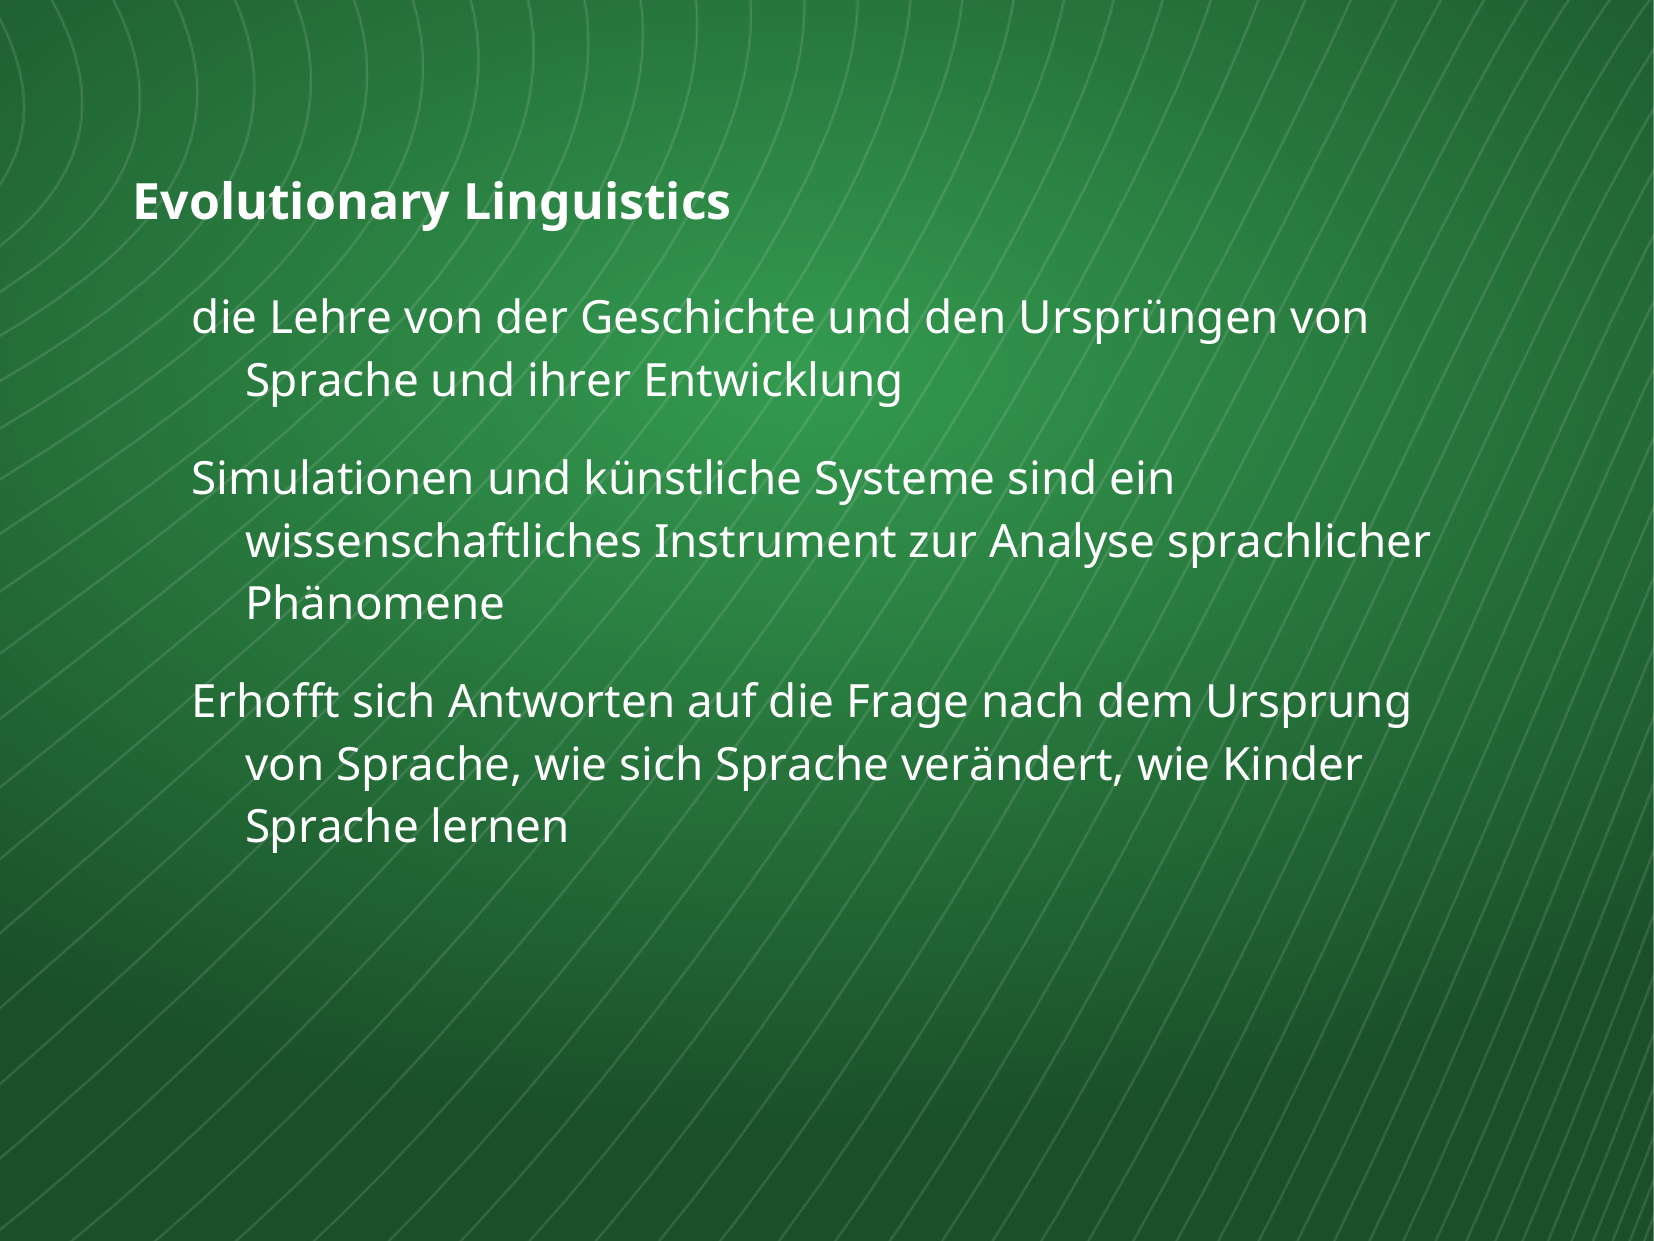

Evolutionary Linguistics
die Lehre von der Geschichte und den Ursprüngen von Sprache und ihrer Entwicklung
Simulationen und künstliche Systeme sind ein wissenschaftliches Instrument zur Analyse sprachlicher Phänomene
Erhofft sich Antworten auf die Frage nach dem Ursprung von Sprache, wie sich Sprache verändert, wie Kinder Sprache lernen